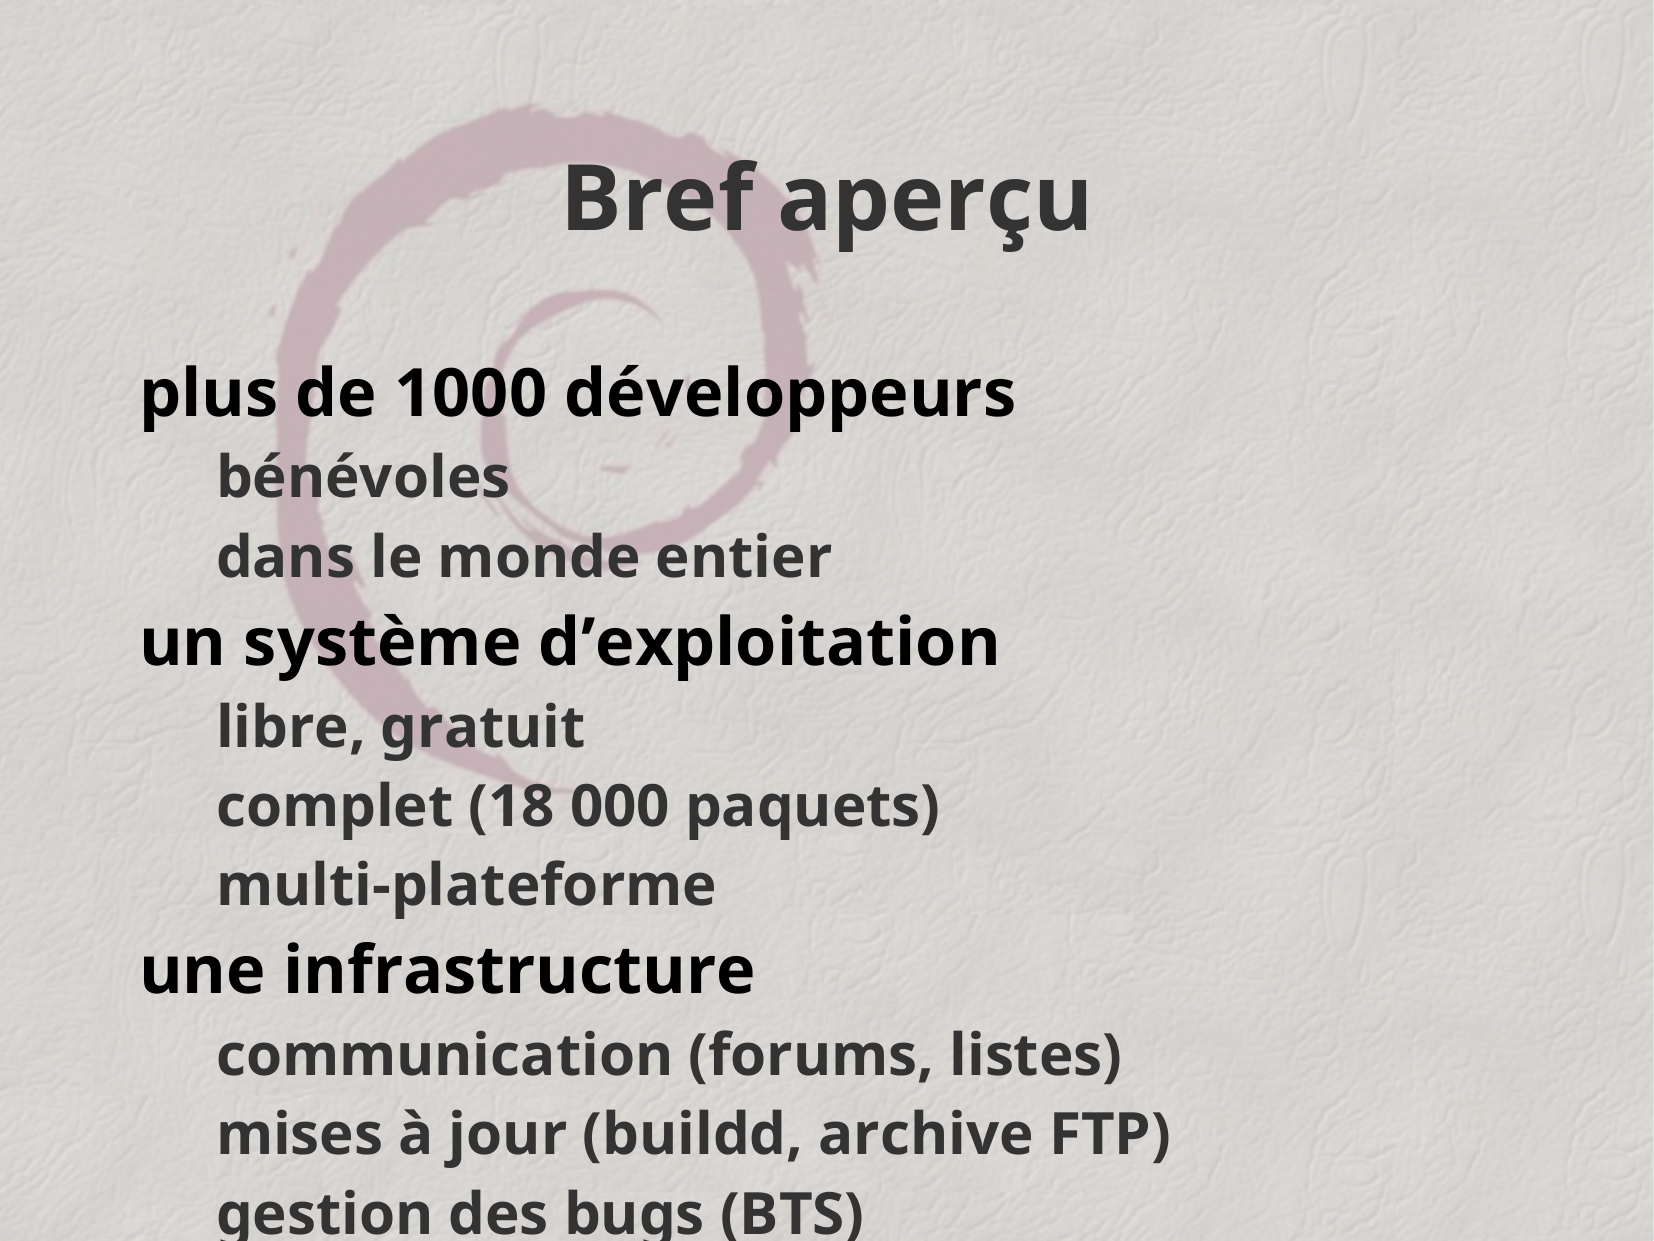

# Bref aperçu
plus de 1000 développeurs
bénévoles
dans le monde entier
un système d’exploitation
libre, gratuit
complet (18 000 paquets)
multi-plateforme
une infrastructure
communication (forums, listes)
mises à jour (buildd, archive FTP)
gestion des bugs (BTS)